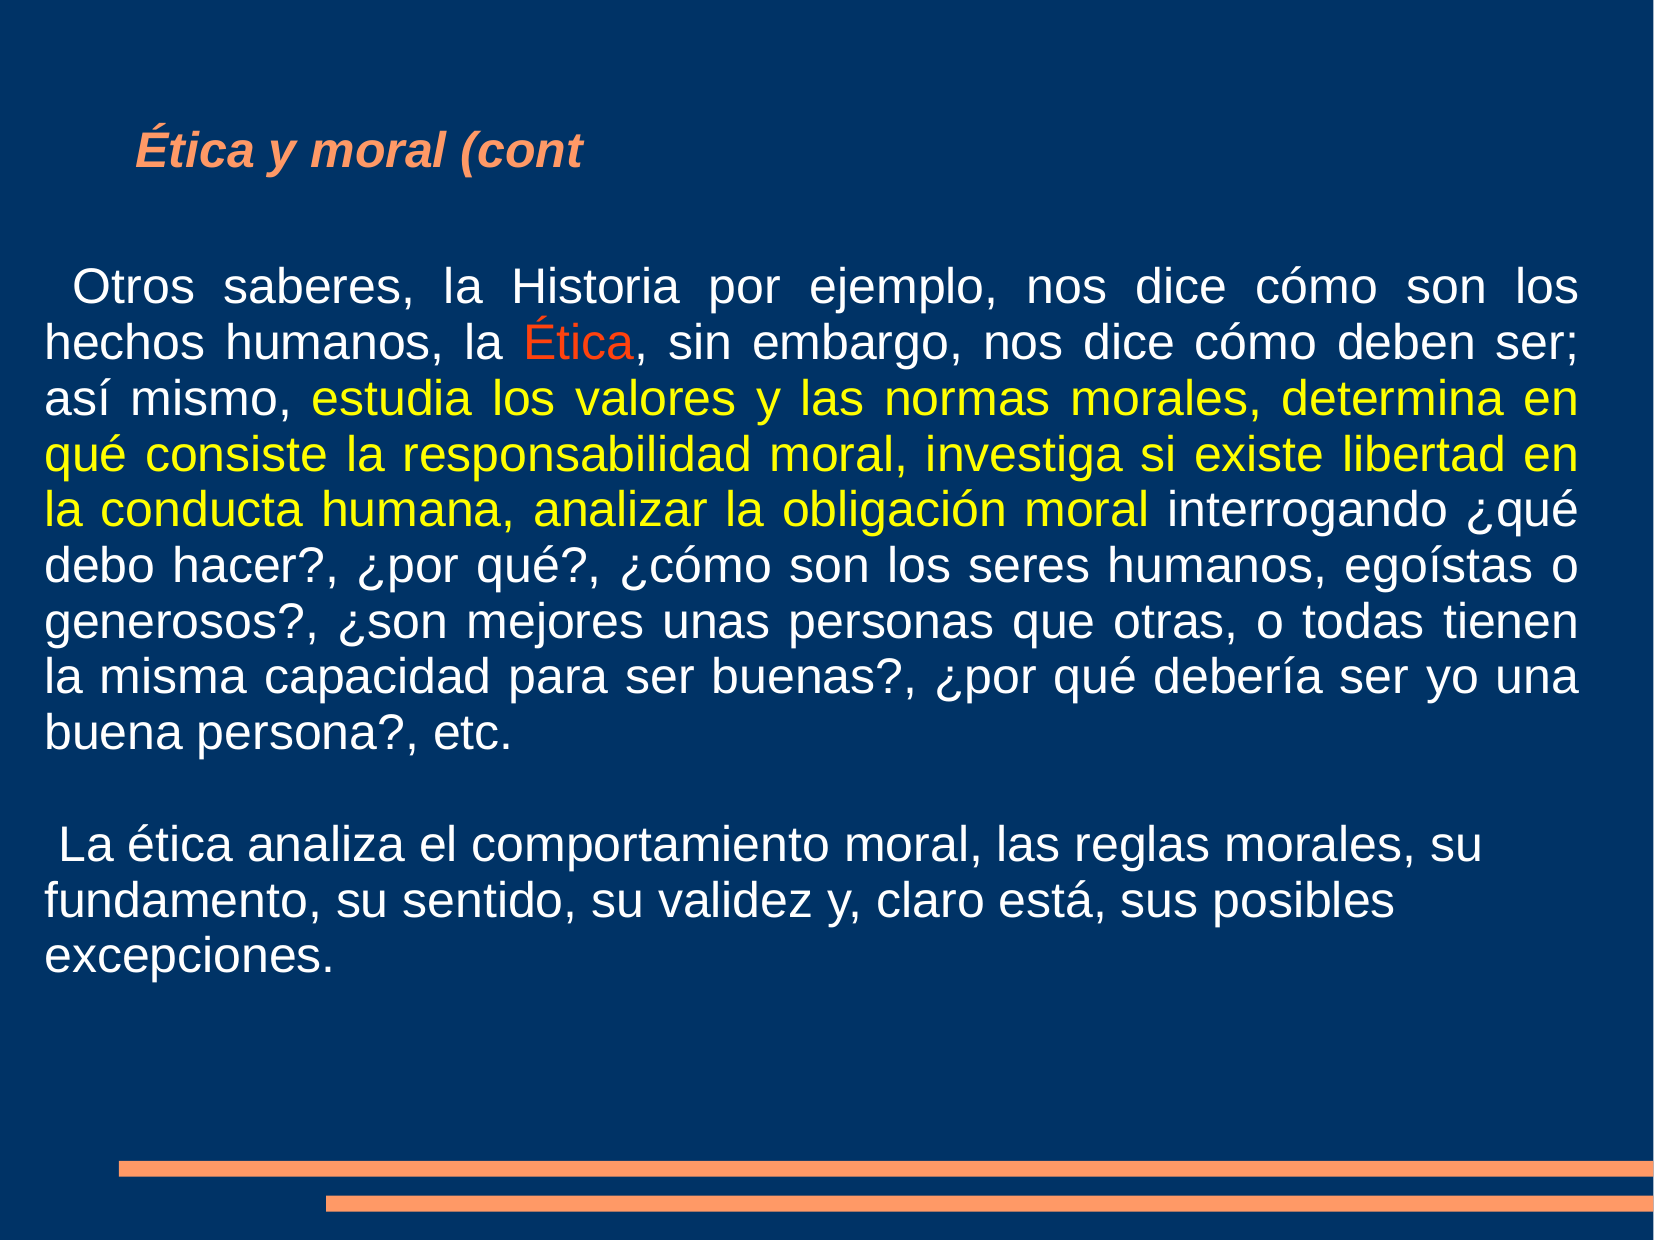

# Ética y moral (cont
 Otros saberes, la Historia por ejemplo, nos dice cómo son los hechos humanos, la Ética, sin embargo, nos dice cómo deben ser; así mismo, estudia los valores y las normas morales, determina en qué consiste la responsabilidad moral, investiga si existe libertad en la conducta humana, analizar la obligación moral interrogando ¿qué debo hacer?, ¿por qué?, ¿cómo son los seres humanos, egoístas o generosos?, ¿son mejores unas personas que otras, o todas tienen la misma capacidad para ser buenas?, ¿por qué debería ser yo una buena persona?, etc.
 La ética analiza el comportamiento moral, las reglas morales, su fundamento, su sentido, su validez y, claro está, sus posibles excepciones.